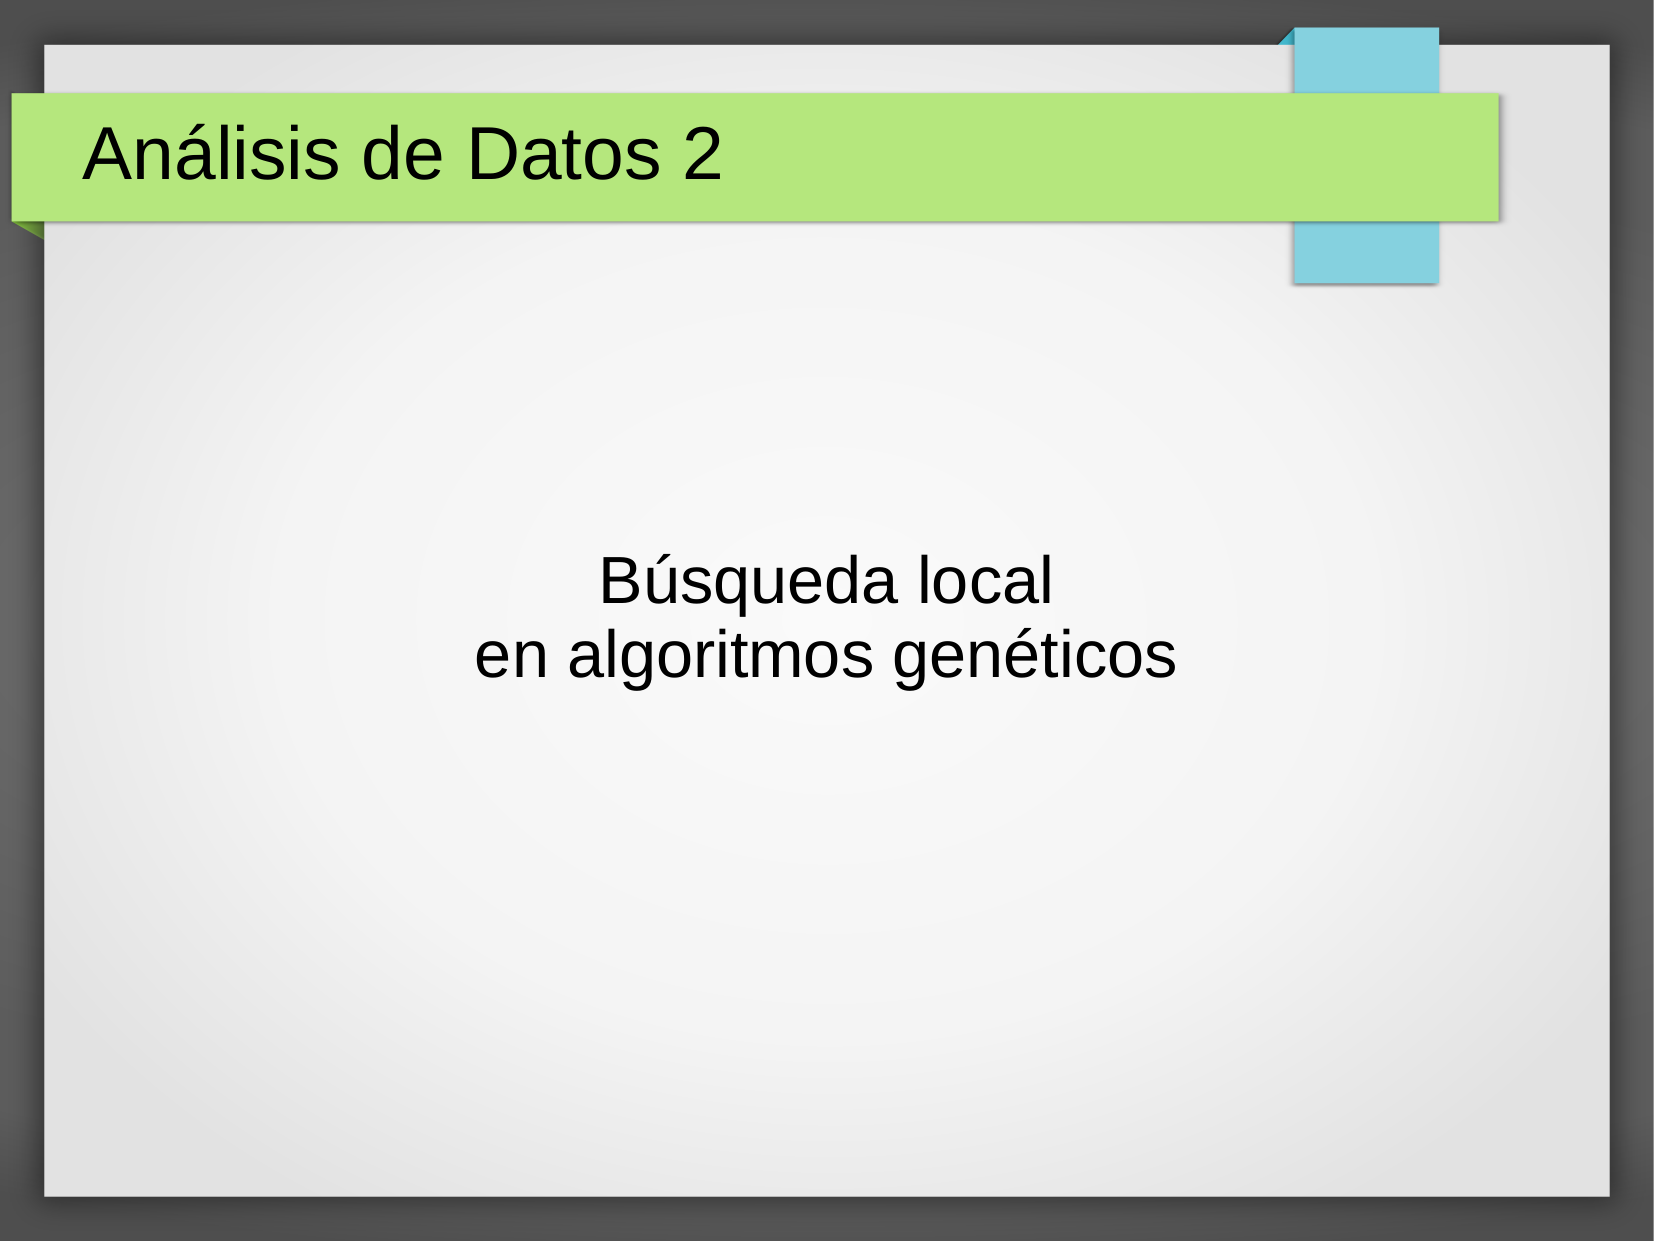

# Análisis de Datos 2
Búsqueda local
en algoritmos genéticos